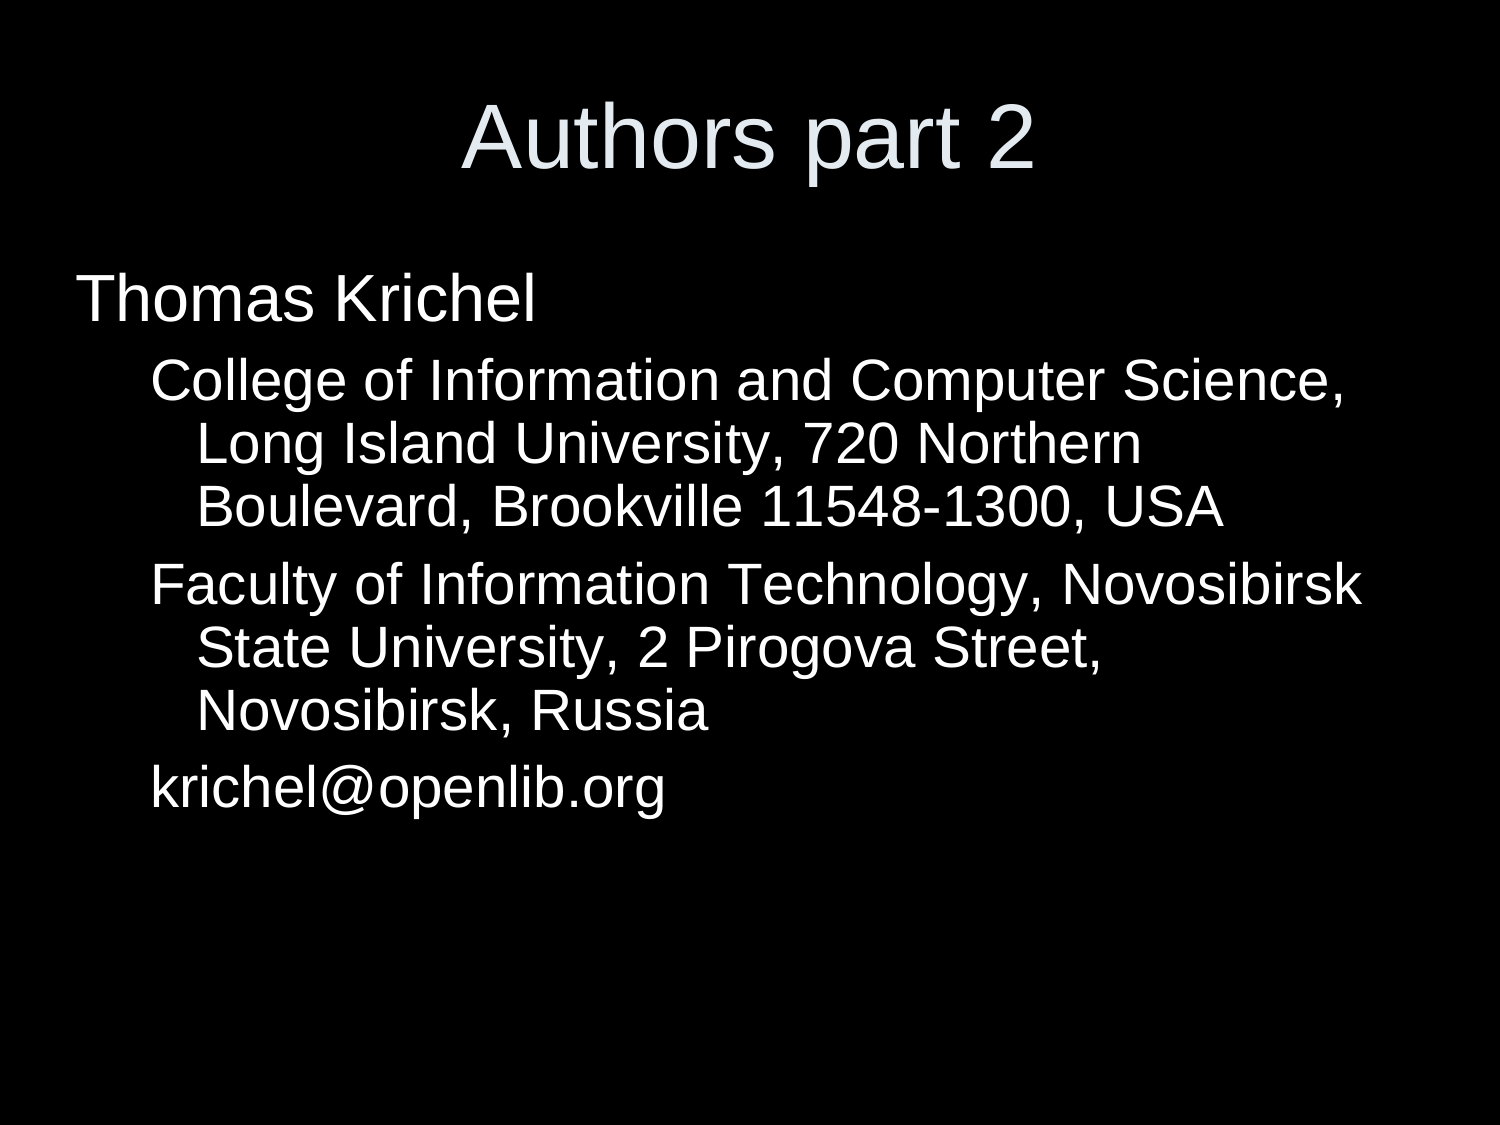

# Authors part 2
Thomas Krichel
College of Information and Computer Science, Long Island University, 720 Northern Boulevard, Brookville 11548-1300, USA
Faculty of Information Technology, Novosibirsk State University, 2 Pirogova Street, Novosibirsk, Russia
krichel@openlib.org